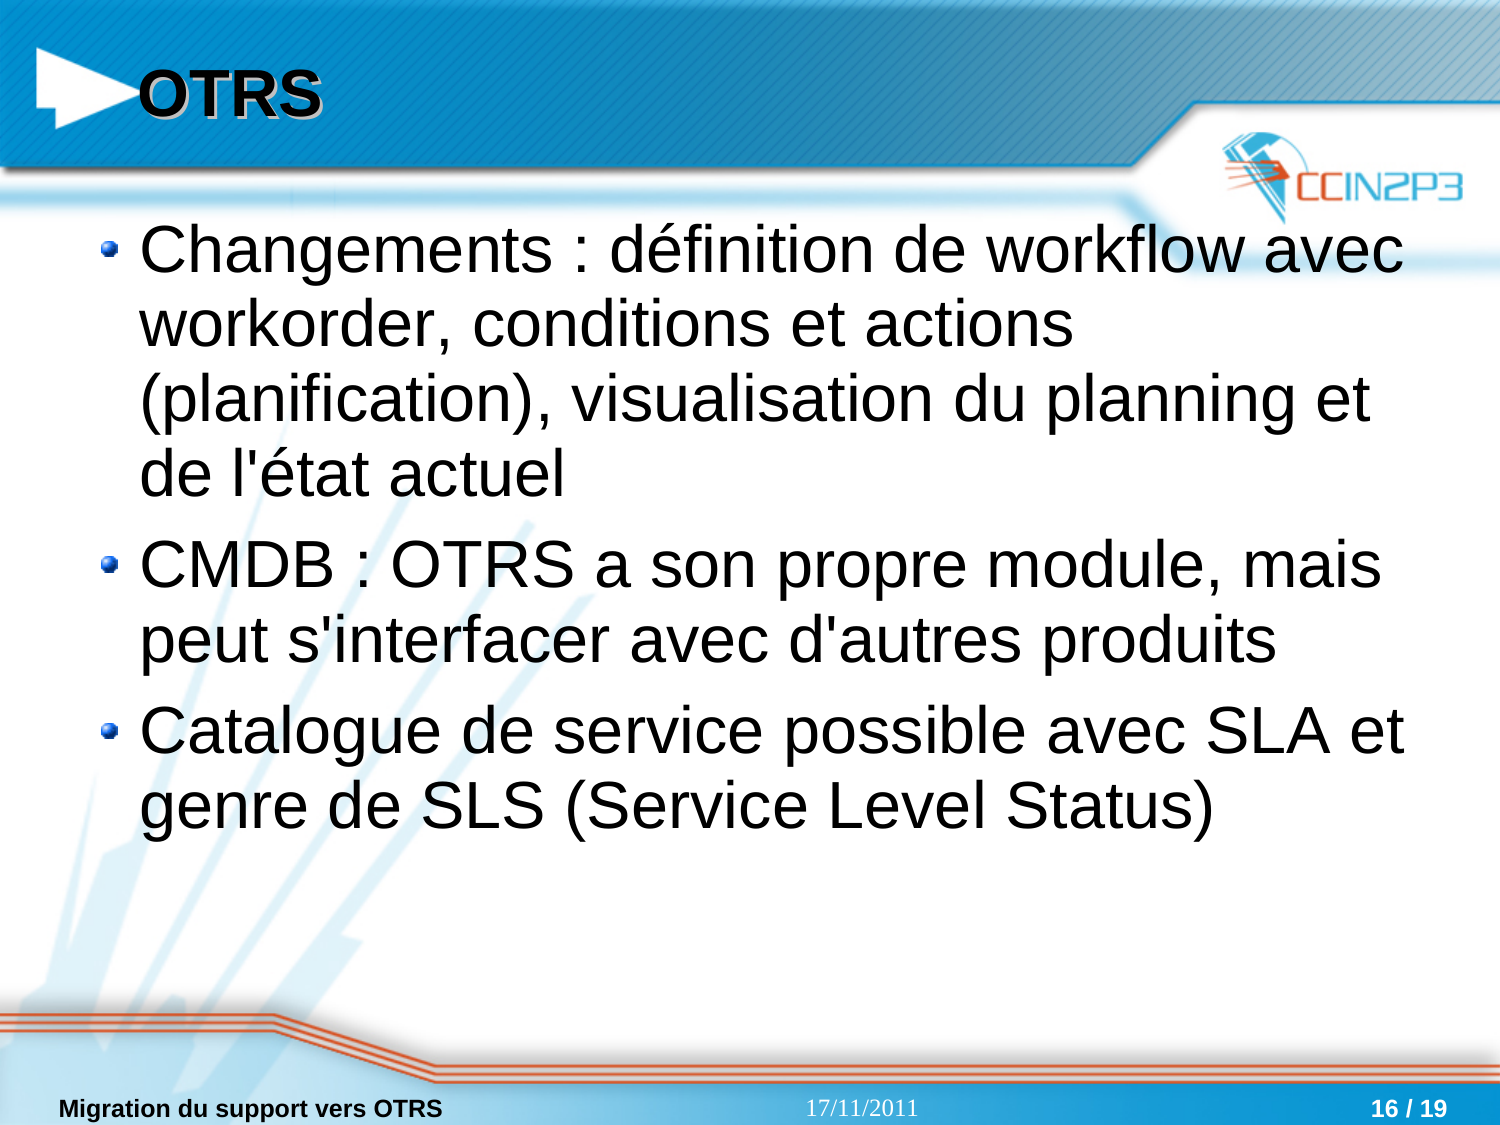

# OTRS
Changements : définition de workflow avec workorder, conditions et actions (planification), visualisation du planning et de l'état actuel
CMDB : OTRS a son propre module, mais peut s'interfacer avec d'autres produits
Catalogue de service possible avec SLA et genre de SLS (Service Level Status)
Migration du support vers OTRS
16